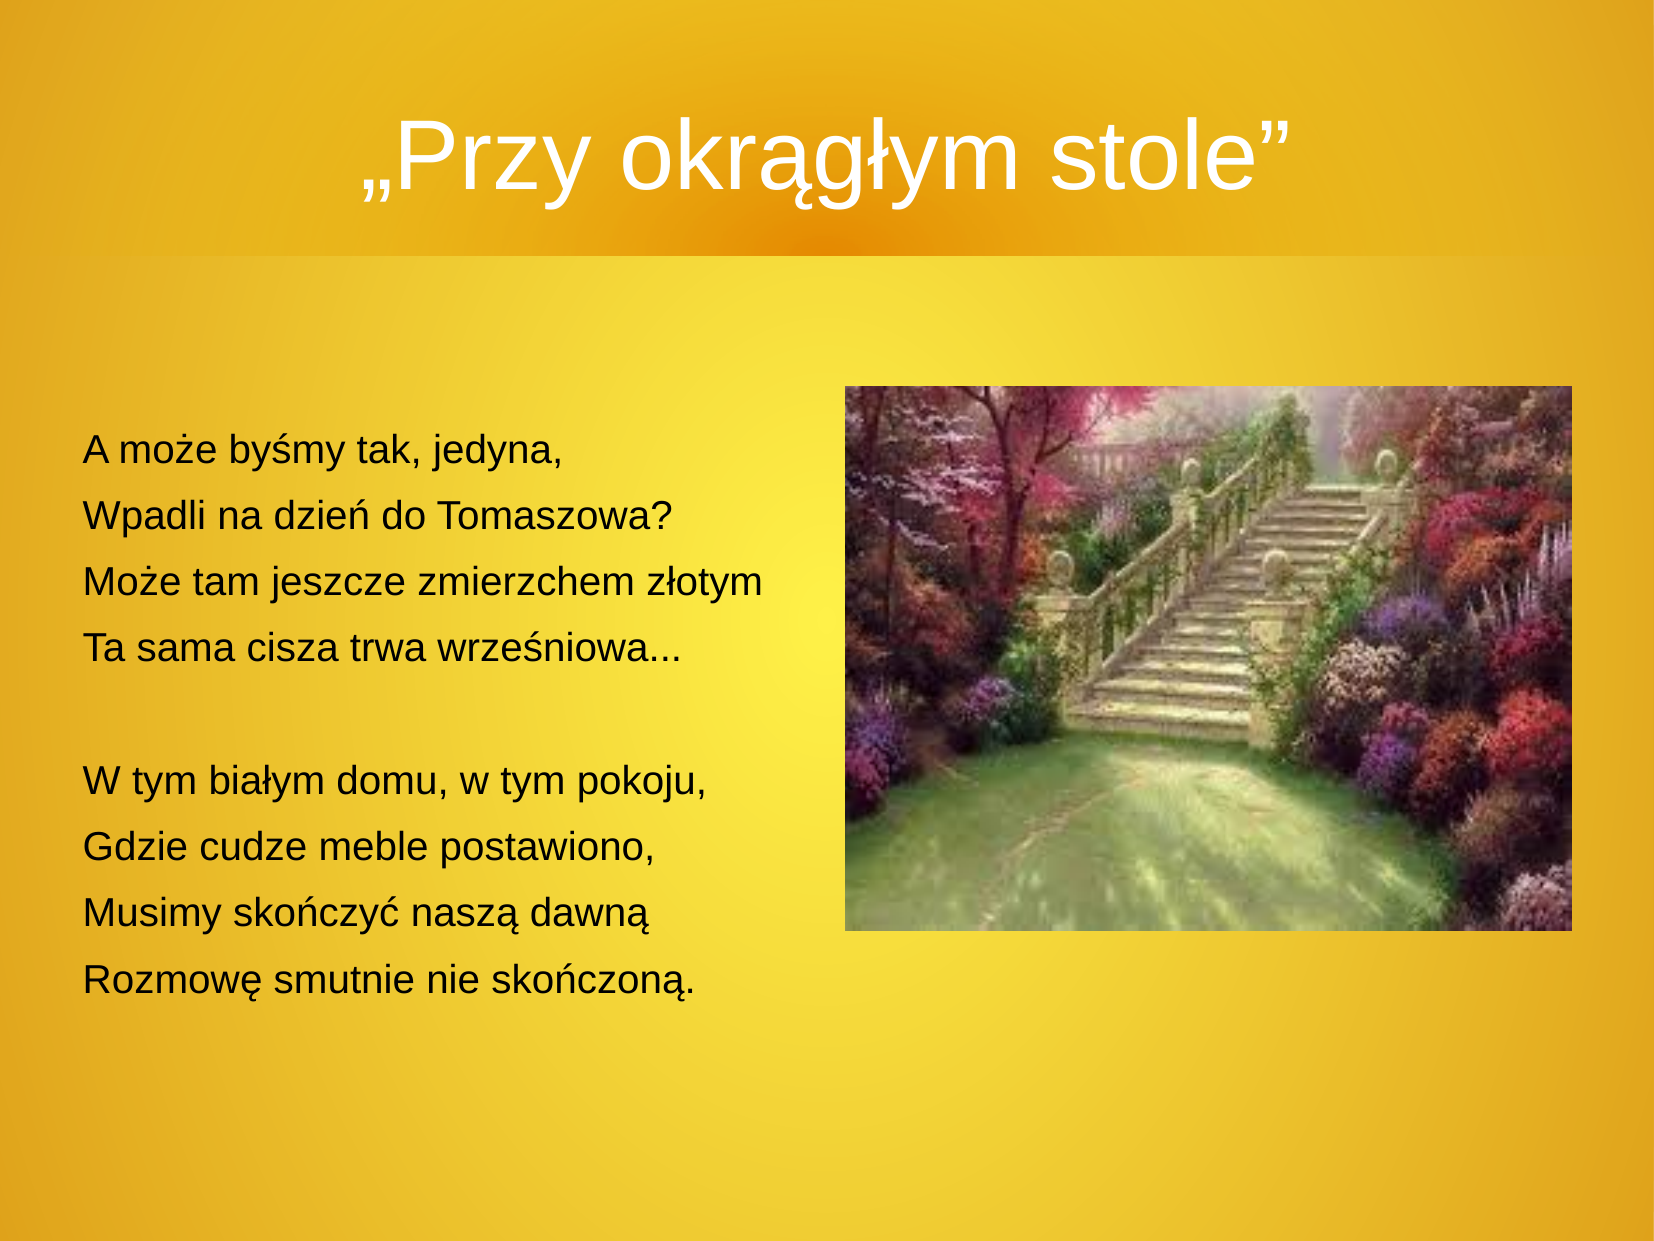

# „Przy okrągłym stole”
A może byśmy tak, jedyna,
Wpadli na dzień do Tomaszowa?
Może tam jeszcze zmierzchem złotym
Ta sama cisza trwa wrześniowa...
W tym białym domu, w tym pokoju,
Gdzie cudze meble postawiono,
Musimy skończyć naszą dawną
Rozmowę smutnie nie skończoną.